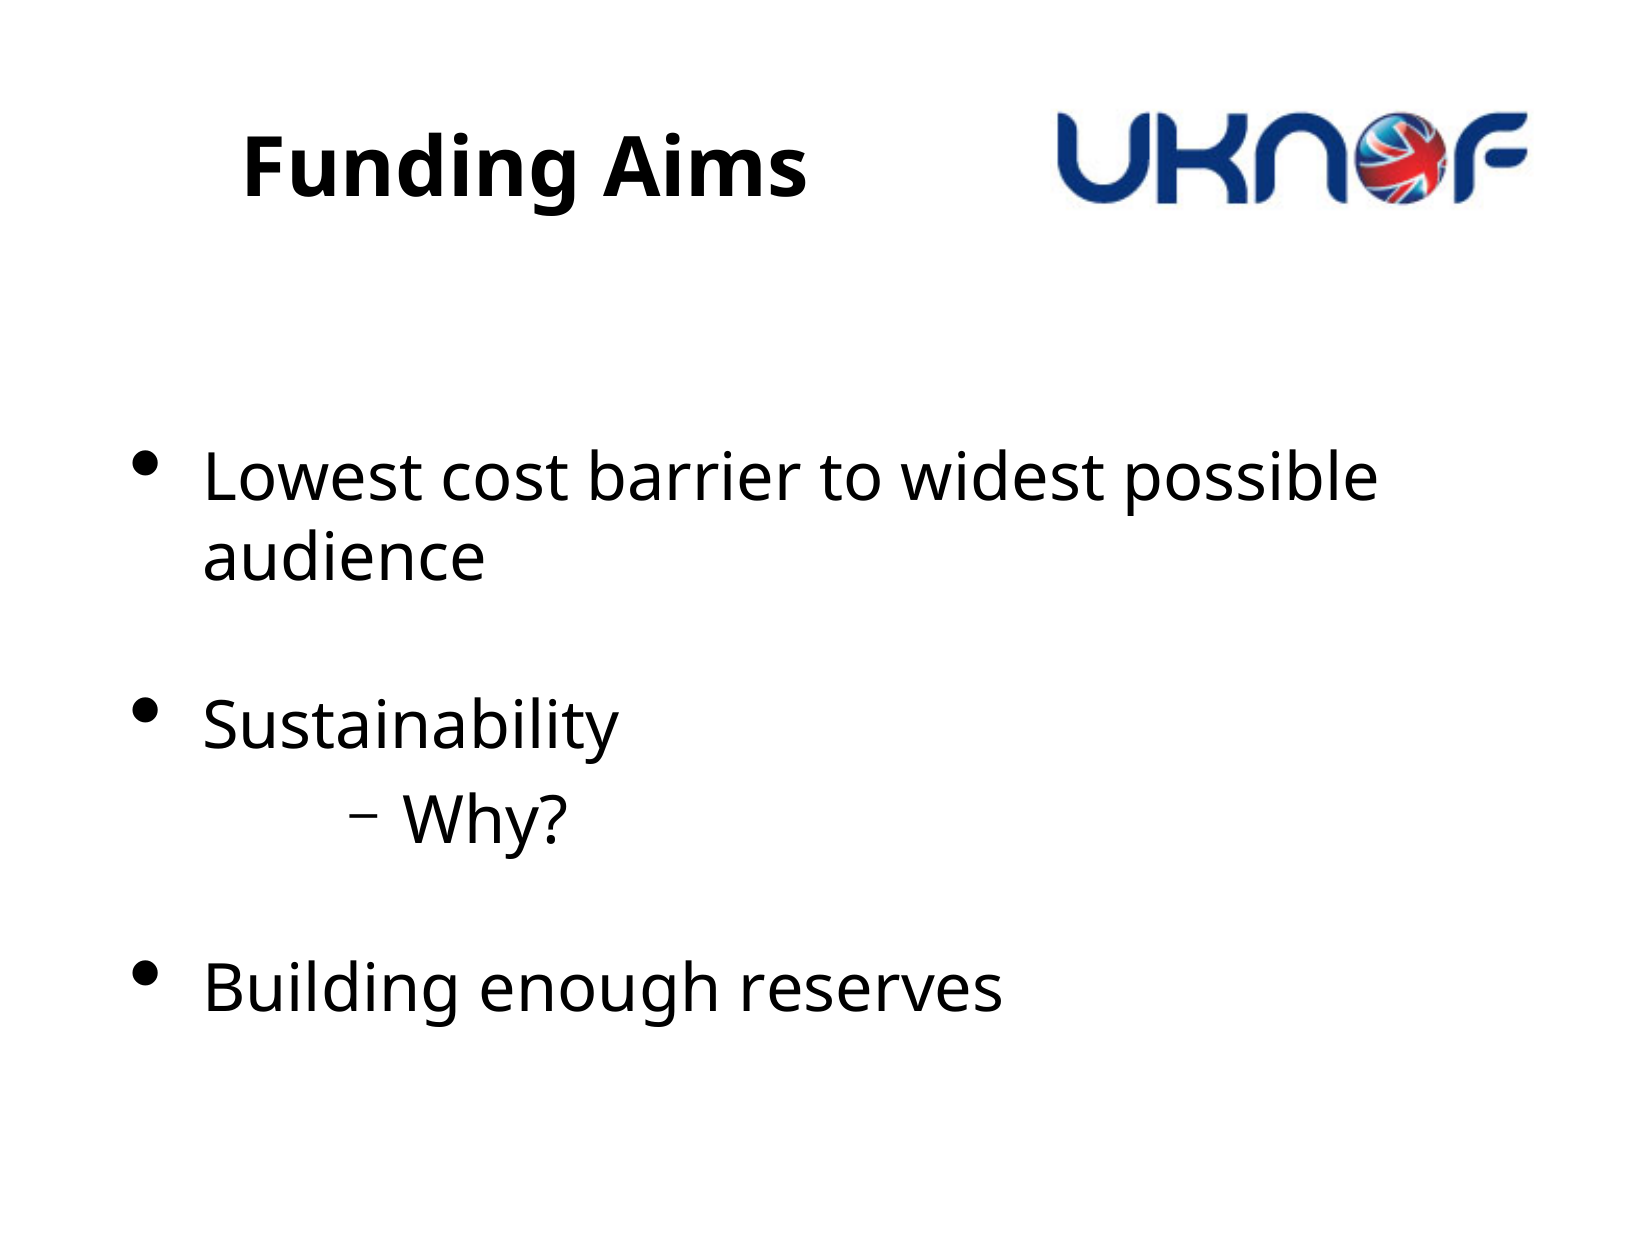

# Funding Aims
Lowest cost barrier to widest possible audience
Sustainability
Why?
Building enough reserves